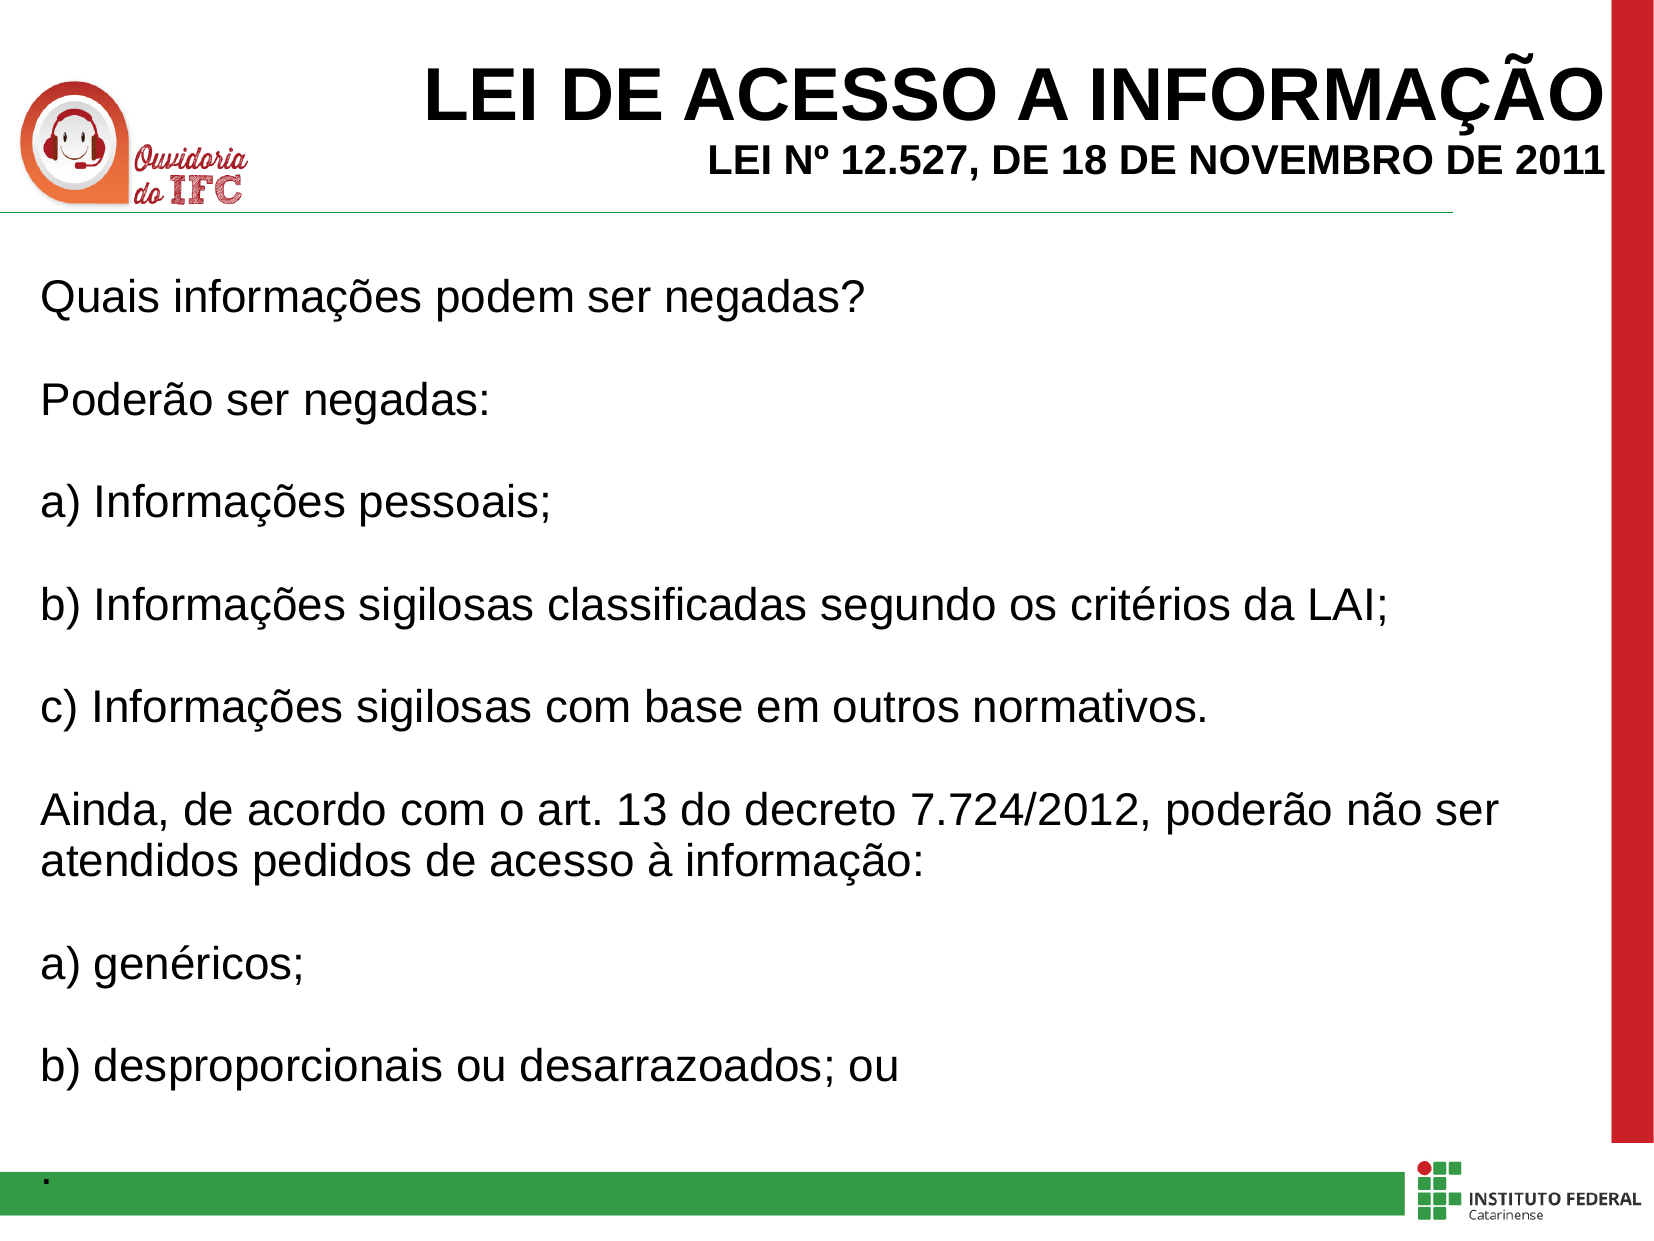

LEI DE ACESSO A INFORMAÇÃO
LEI Nº 12.527, DE 18 DE NOVEMBRO DE 2011
Quais informações podem ser negadas?
Poderão ser negadas:
a) Informações pessoais;
b) Informações sigilosas classificadas segundo os critérios da LAI;
c) Informações sigilosas com base em outros normativos.
Ainda, de acordo com o art. 13 do decreto 7.724/2012, poderão não ser atendidos pedidos de acesso à informação:
a) genéricos;
b) desproporcionais ou desarrazoados; ou
.
#